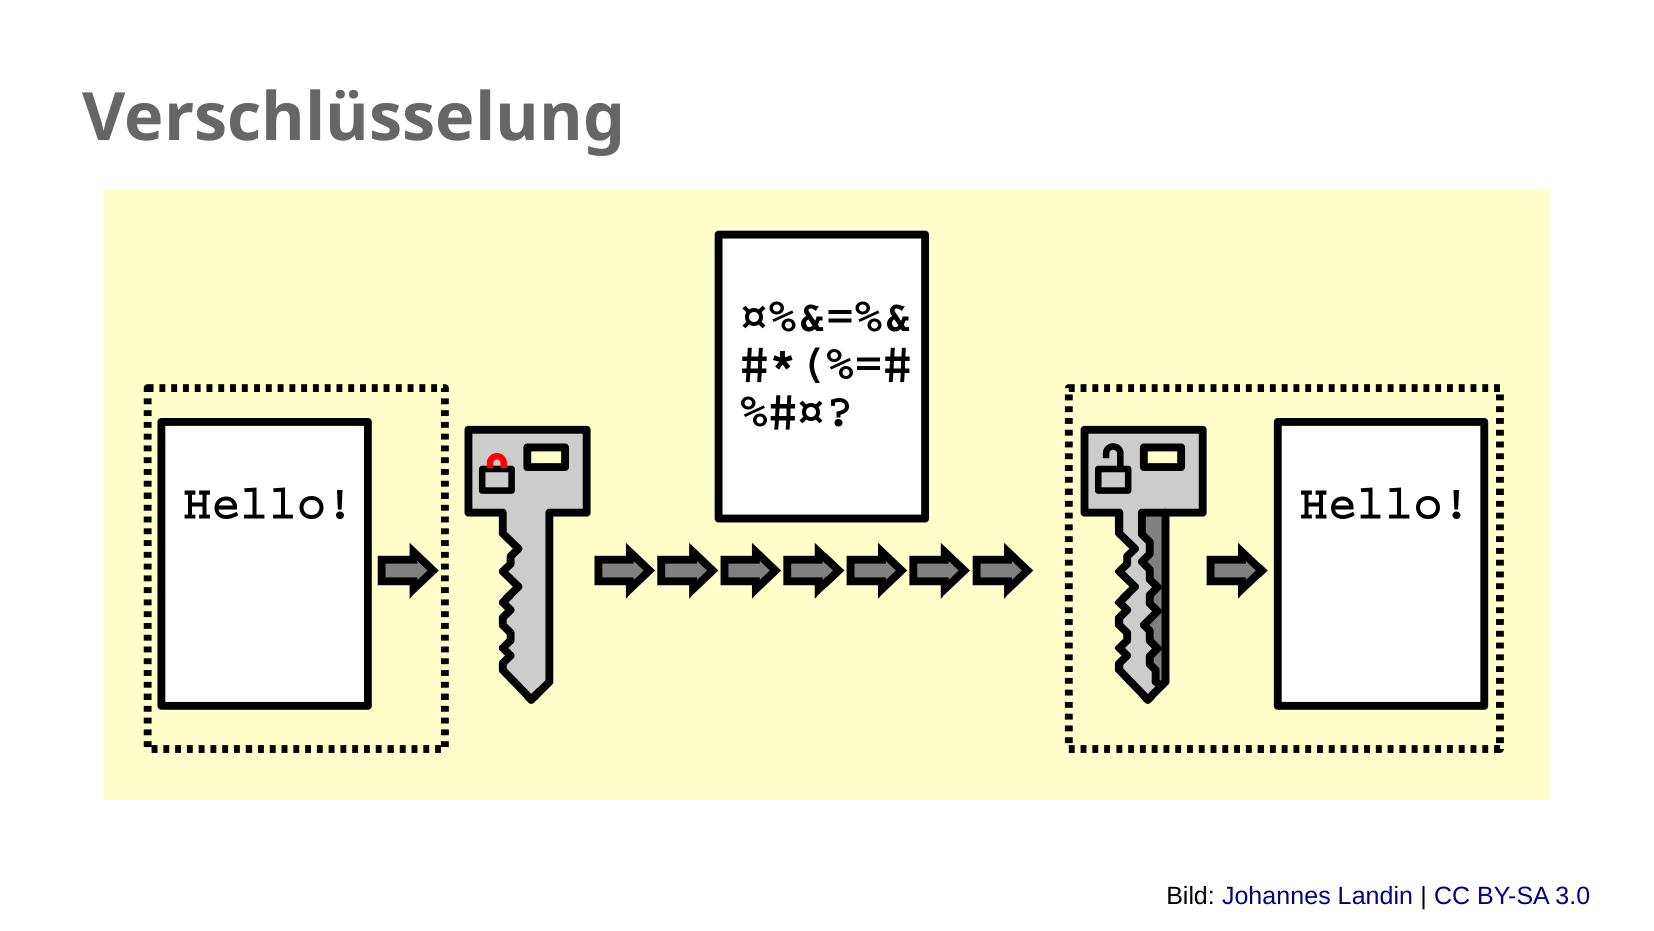

# Verschlüsselung
Bild: Johannes Landin | CC BY-SA 3.0